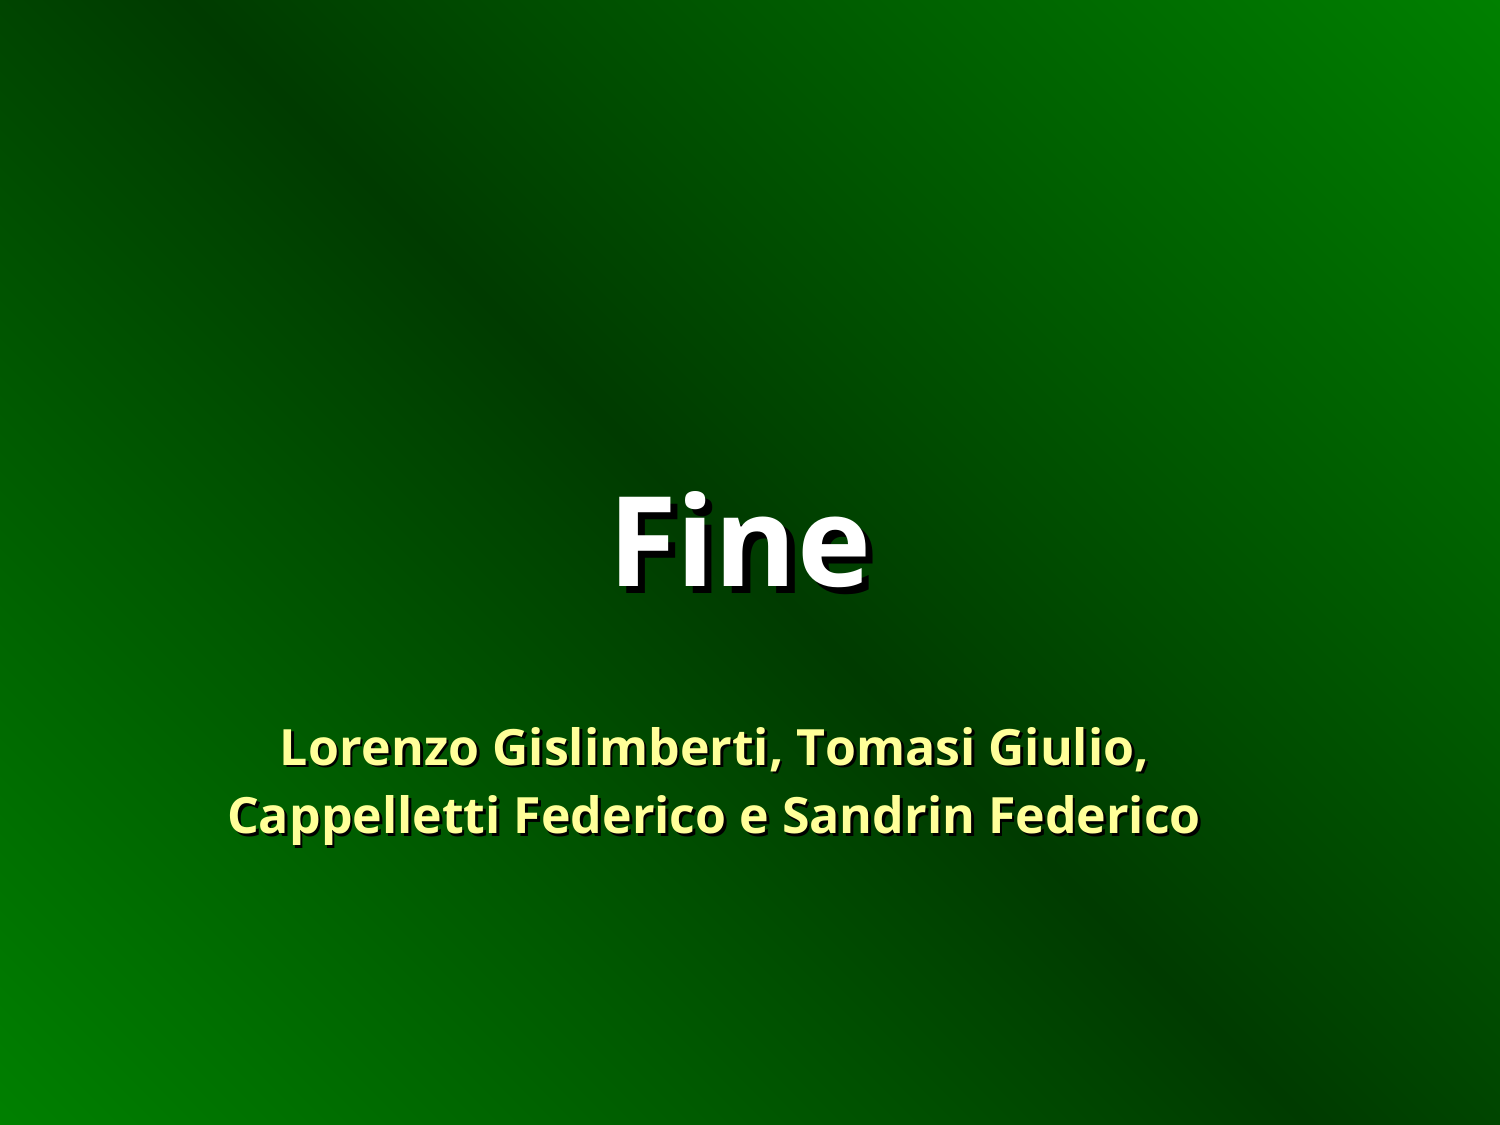

# Fine
Lorenzo Gislimberti, Tomasi Giulio, Cappelletti Federico e Sandrin Federico